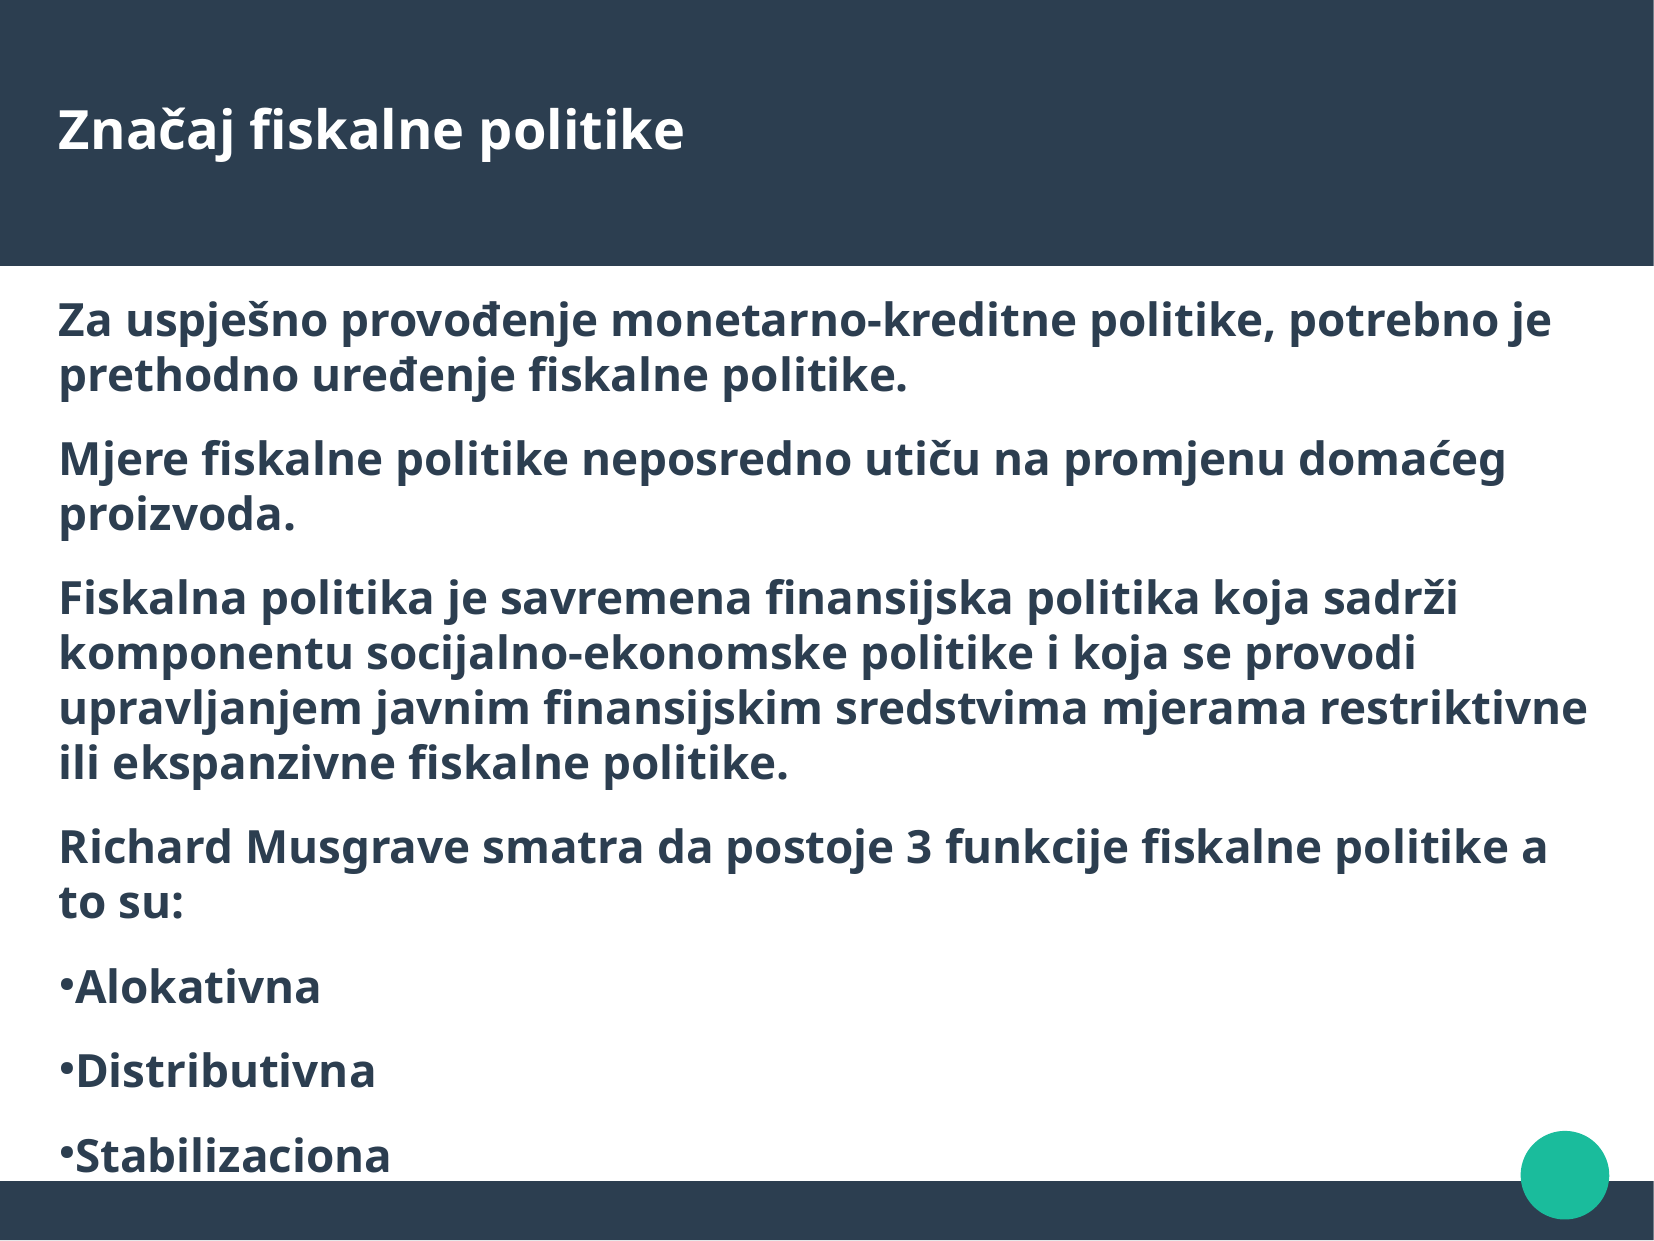

# Značaj fiskalne politike
Za uspješno provođenje monetarno-kreditne politike, potrebno je prethodno uređenje fiskalne politike.
Mjere fiskalne politike neposredno utiču na promjenu domaćeg proizvoda.
Fiskalna politika je savremena finansijska politika koja sadrži komponentu socijalno-ekonomske politike i koja se provodi upravljanjem javnim finansijskim sredstvima mjerama restriktivne ili ekspanzivne fiskalne politike.
Richard Musgrave smatra da postoje 3 funkcije fiskalne politike a to su:
Alokativna
Distributivna
Stabilizaciona